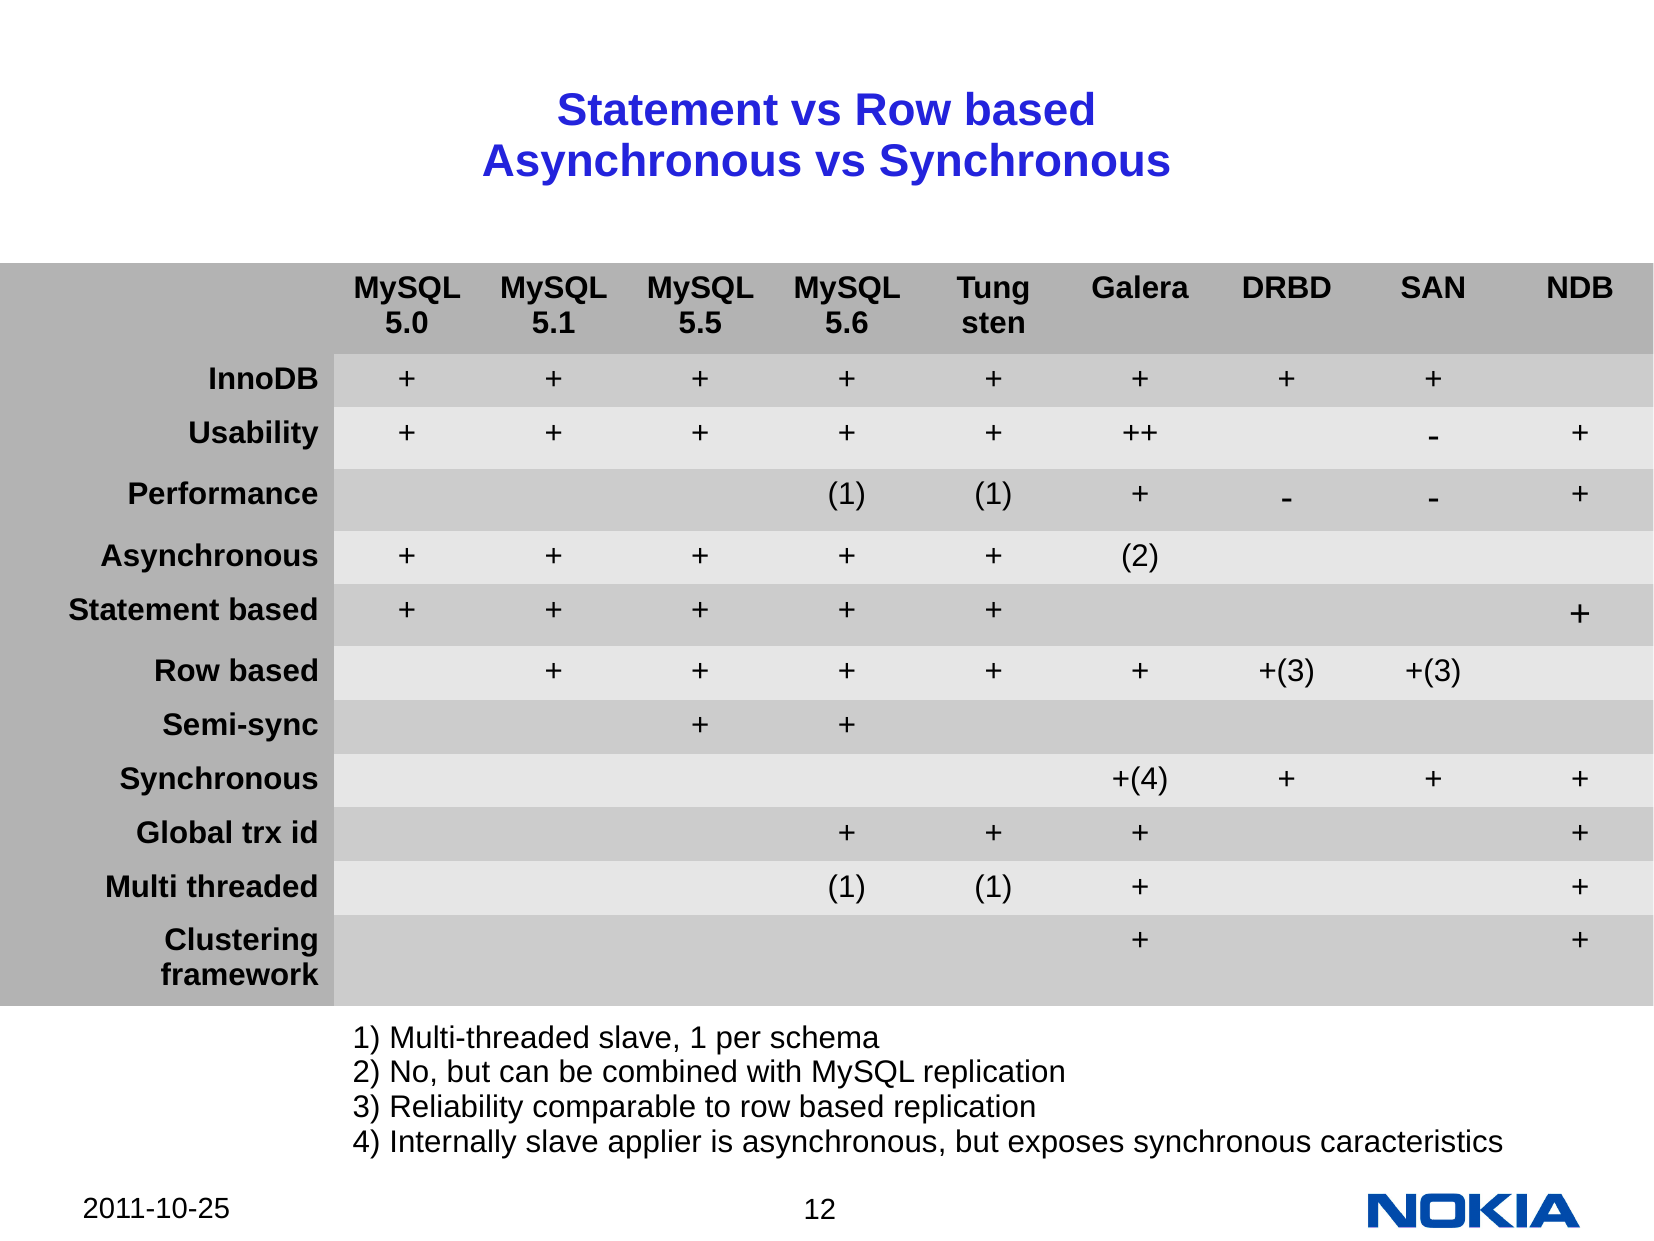

# Statement vs Row based Asynchronous vs Synchronous
| | MySQL 5.0 | MySQL 5.1 | MySQL 5.5 | MySQL 5.6 | Tung sten | Galera | DRBD | SAN | NDB |
| --- | --- | --- | --- | --- | --- | --- | --- | --- | --- |
| InnoDB | + | + | + | + | + | + | + | + | |
| Usability | + | + | + | + | + | ++ | | - | + |
| Performance | | | | (1) | (1) | + | - | - | + |
| Asynchronous | + | + | + | + | + | (2) | | | |
| Statement based | + | + | + | + | + | | | | + |
| Row based | | + | + | + | + | + | +(3) | +(3) | |
| Semi-sync | | | + | + | | | | | |
| Synchronous | | | | | | +(4) | + | + | + |
| Global trx id | | | | + | + | + | | | + |
| Multi threaded | | | | (1) | (1) | + | | | + |
| Clustering framework | | | | | | + | | | + |
1) Multi-threaded slave, 1 per schema
2) No, but can be combined with MySQL replication
3) Reliability comparable to row based replication
4) Internally slave applier is asynchronous, but exposes synchronous caracteristics
2011-10-25
12